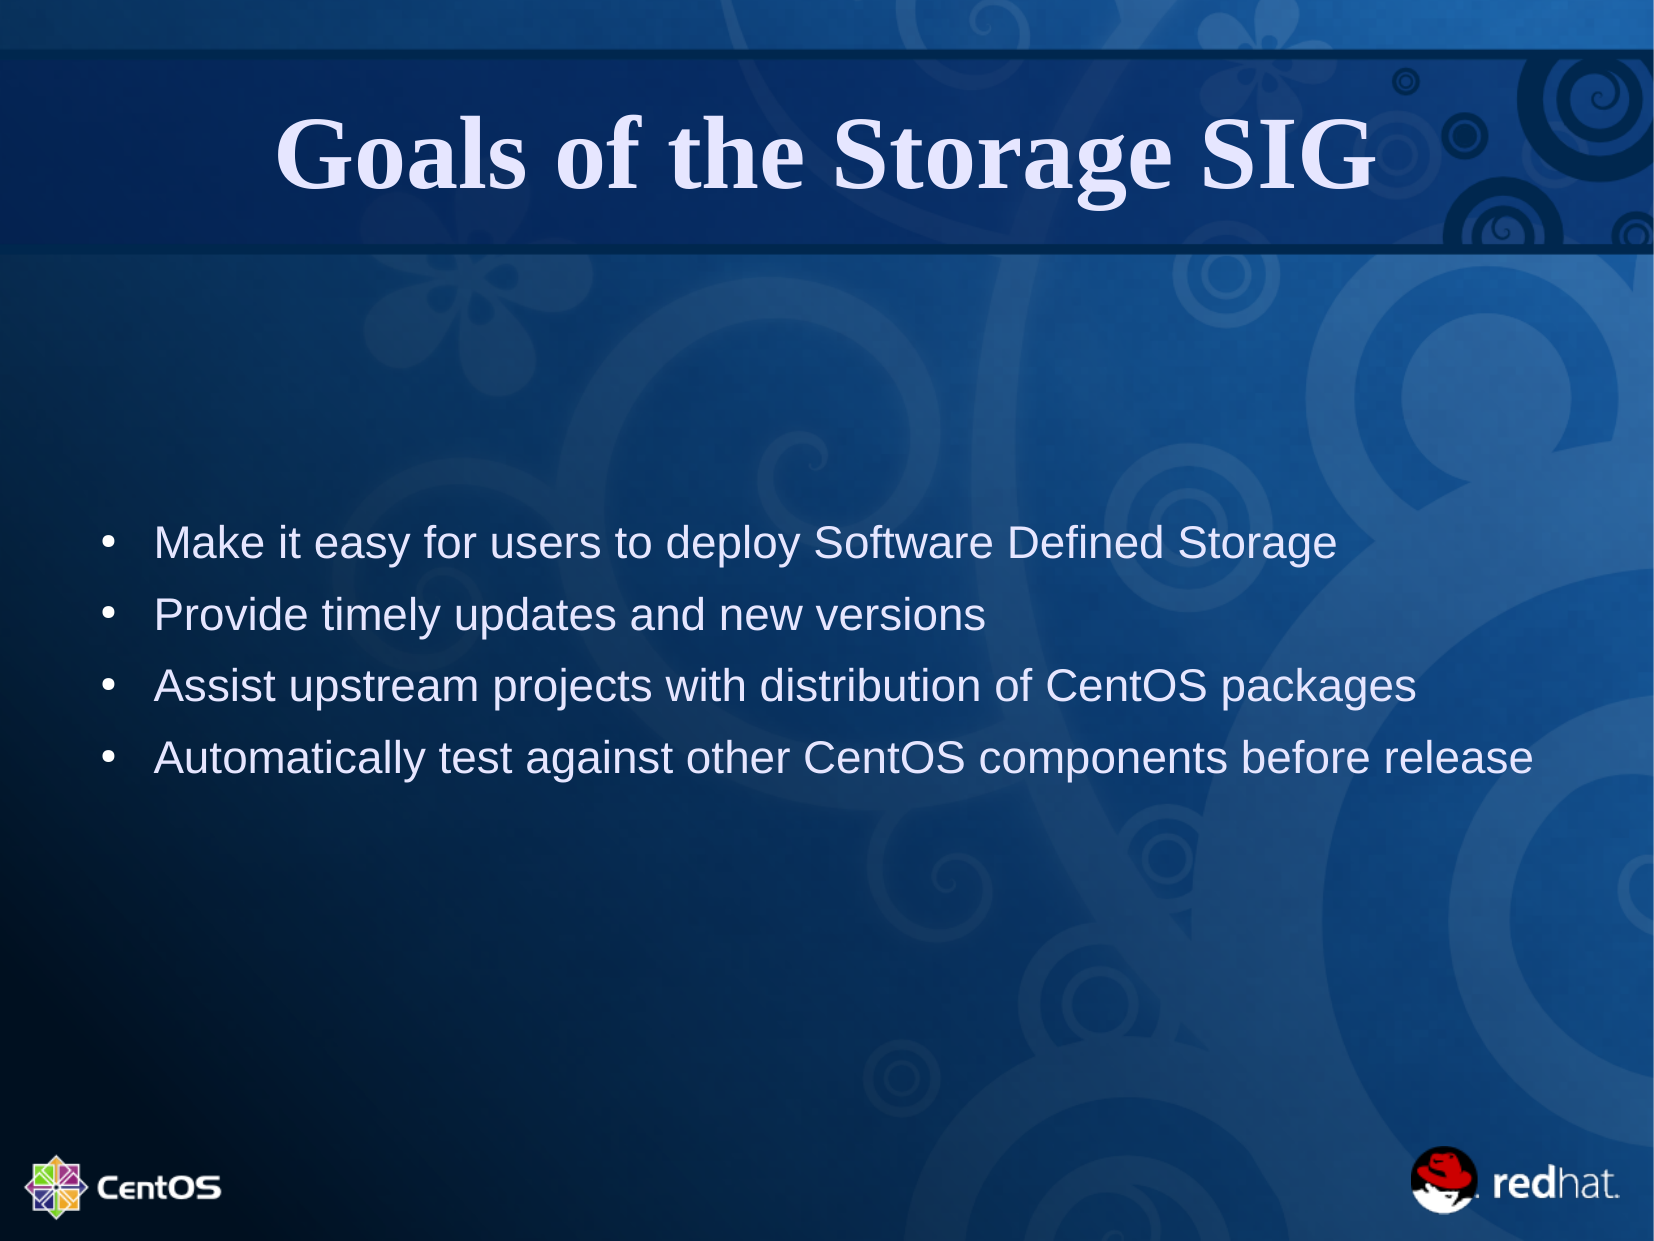

# Goals of the Storage SIG
Make it easy for users to deploy Software Defined Storage
Provide timely updates and new versions
Assist upstream projects with distribution of CentOS packages
Automatically test against other CentOS components before release